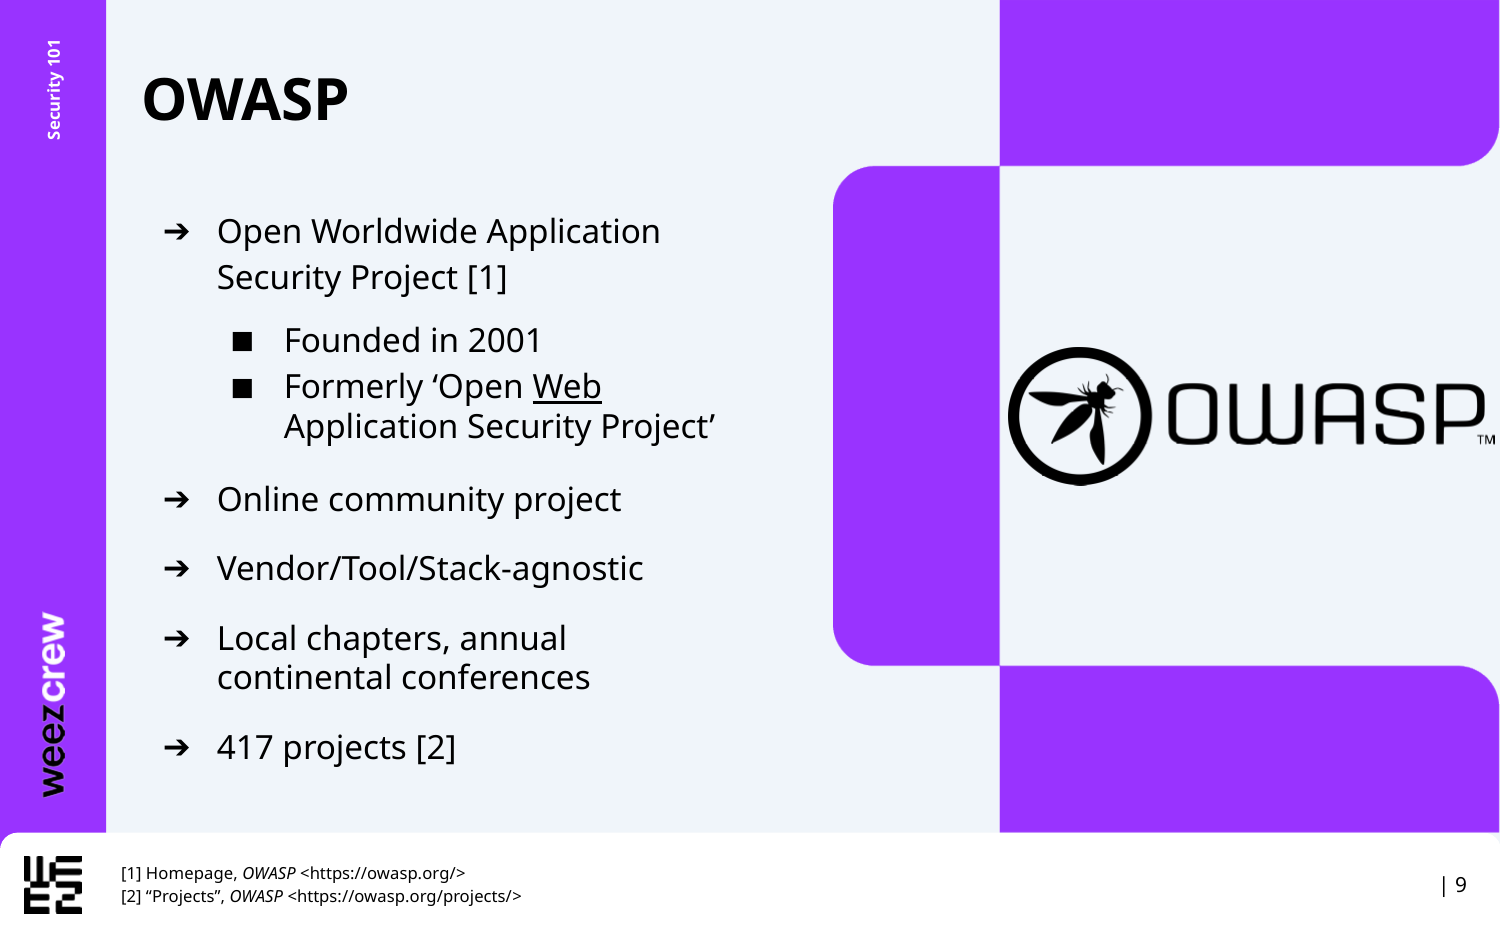

OWASP
Open Worldwide Application Security Project [1]
Founded in 2001
Formerly ‘Open Web Application Security Project’
Online community project
Vendor/Tool/Stack-agnostic
Local chapters, annual continental conferences
417 projects [2]
Security 101
# [1] Homepage, OWASP <https://owasp.org/>
[2] “Projects”, OWASP <https://owasp.org/projects/>